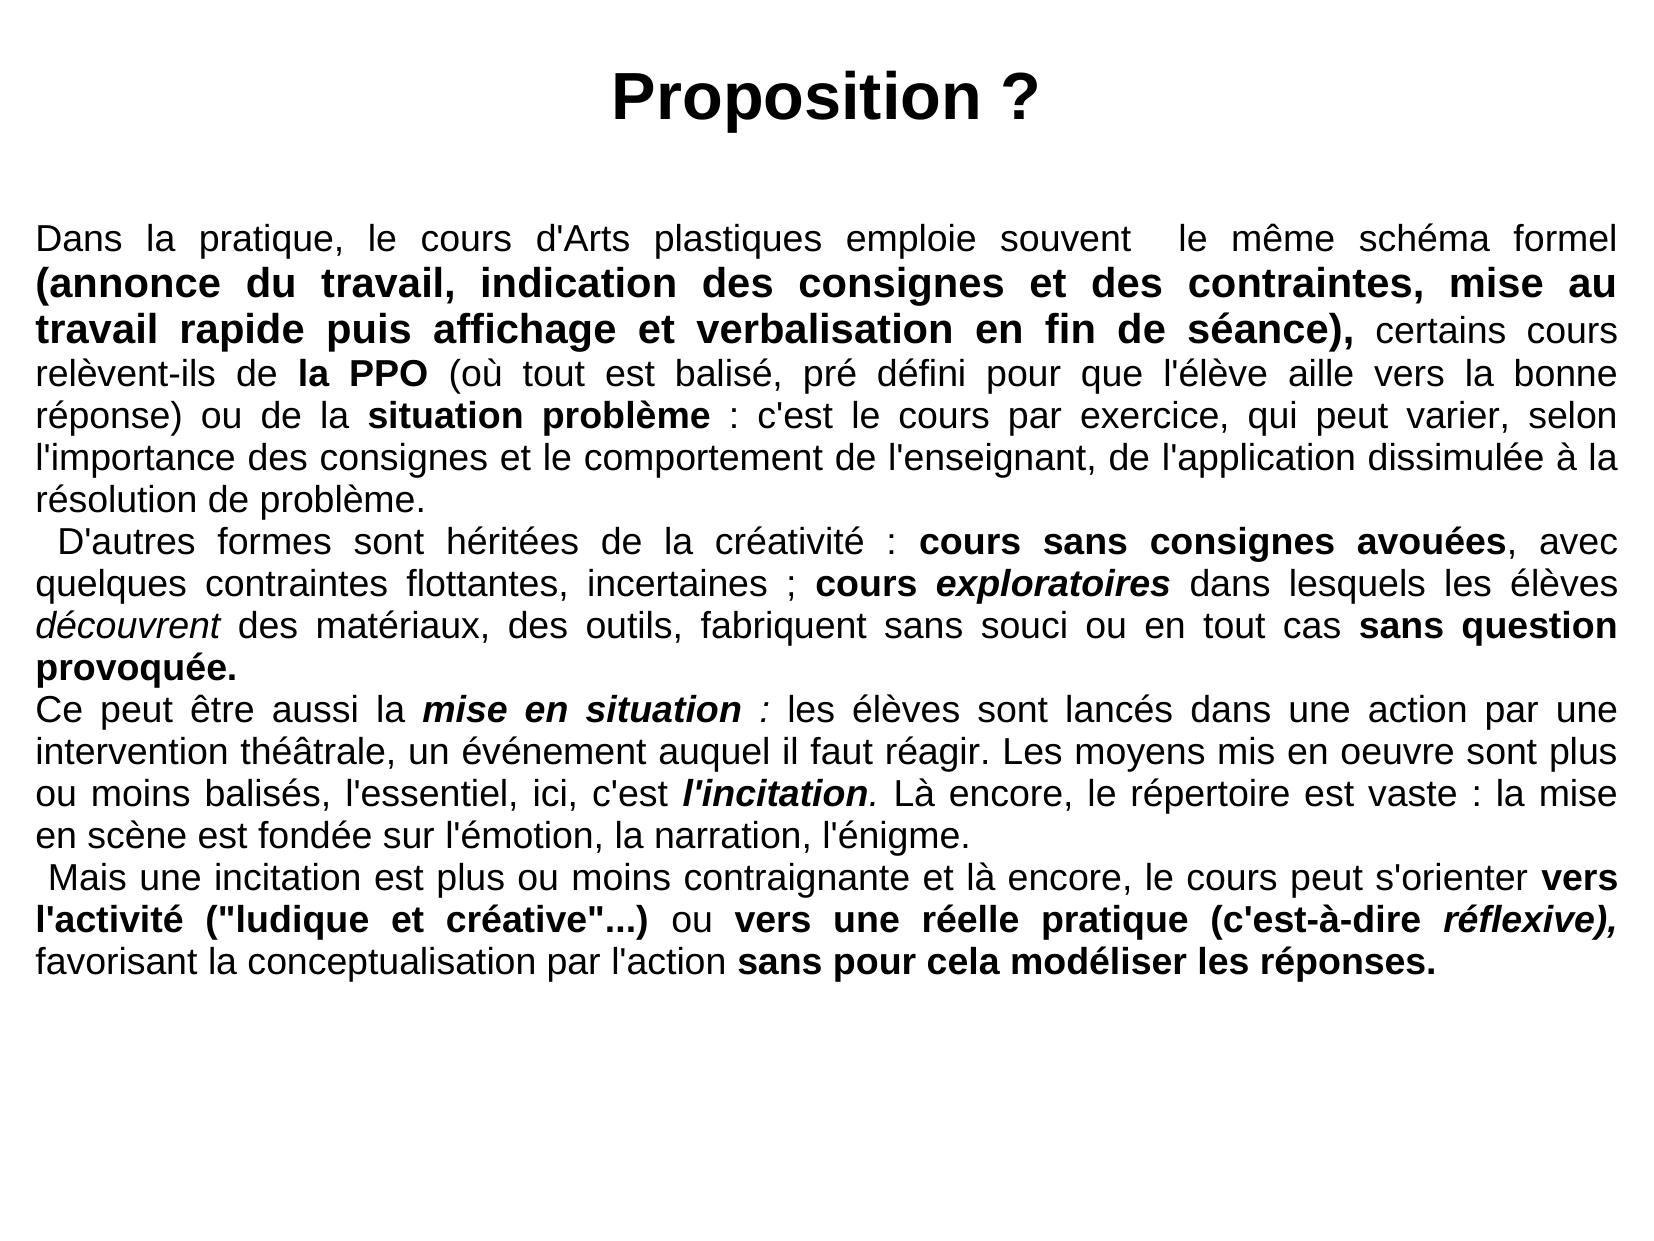

Proposition ?
Dans la pratique, le cours d'Arts plastiques emploie souvent le même schéma formel (annonce du travail, indication des consignes et des contraintes, mise au travail rapide puis affichage et verbalisation en fin de séance), certains cours relèvent-ils de la PPO (où tout est balisé, pré défini pour que l'élève aille vers la bonne réponse) ou de la situation problème : c'est le cours par exercice, qui peut varier, selon l'importance des consignes et le comportement de l'enseignant, de l'application dissimulée à la résolution de problème.
 D'autres formes sont héritées de la créativité : cours sans consignes avouées, avec quelques contraintes flottantes, incertaines ; cours exploratoires dans lesquels les élèves découvrent des matériaux, des outils, fabriquent sans souci ou en tout cas sans question provoquée.
Ce peut être aussi la mise en situation : les élèves sont lancés dans une action par une intervention théâtrale, un événement auquel il faut réagir. Les moyens mis en oeuvre sont plus ou moins balisés, l'essentiel, ici, c'est l'incitation. Là encore, le répertoire est vaste : la mise en scène est fondée sur l'émotion, la narration, l'énigme.
 Mais une incitation est plus ou moins contraignante et là encore, le cours peut s'orienter vers l'activité ("ludique et créative"...) ou vers une réelle pratique (c'est-à-dire réflexive), favorisant la conceptualisation par l'action sans pour cela modéliser les réponses.